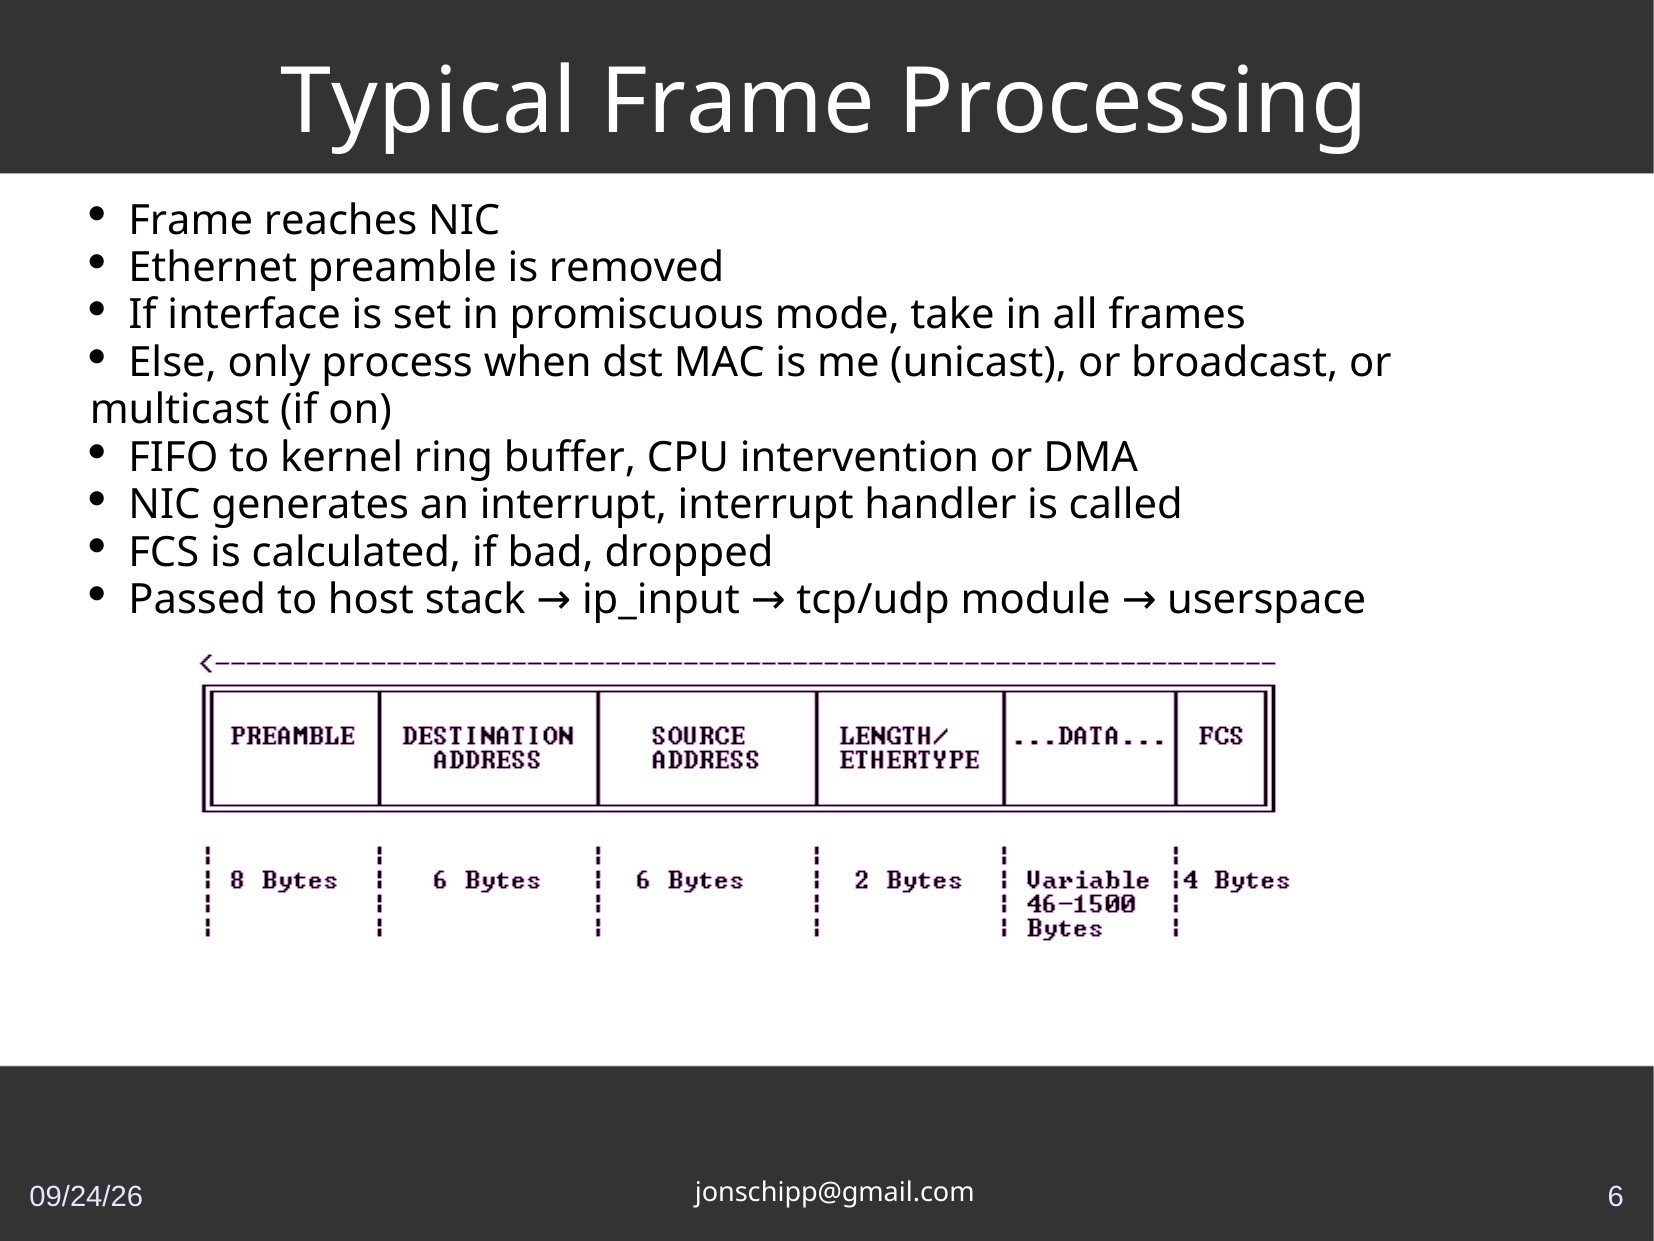

Typical Frame Processing
 Frame reaches NIC
 Ethernet preamble is removed
 If interface is set in promiscuous mode, take in all frames
 Else, only process when dst MAC is me (unicast), or broadcast, or multicast (if on)
 FIFO to kernel ring buffer, CPU intervention or DMA
 NIC generates an interrupt, interrupt handler is called
 FCS is calculated, if bad, dropped
 Passed to host stack → ip_input → tcp/udp module → userspace
jonschipp@gmail.com